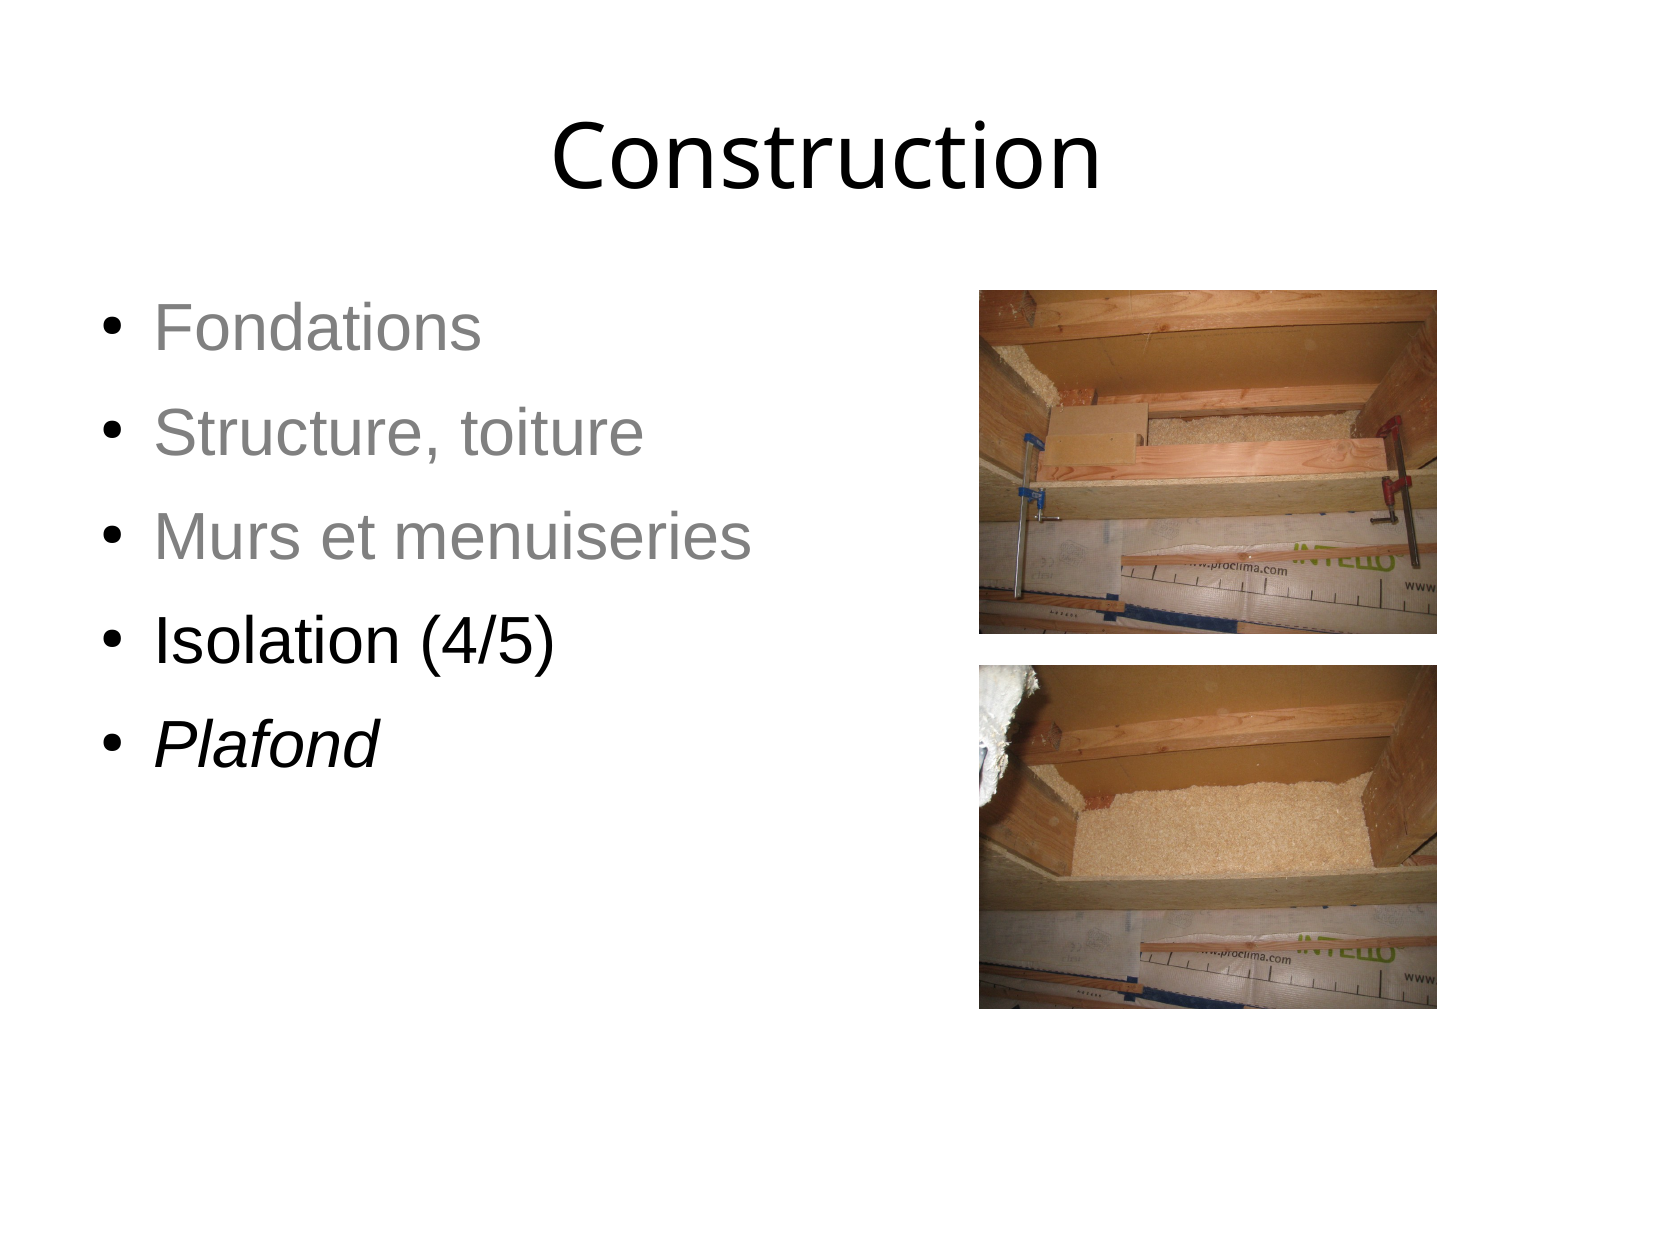

# Construction
Fondations
Structure, toiture
Murs et menuiseries
Isolation (4/5)
Plafond